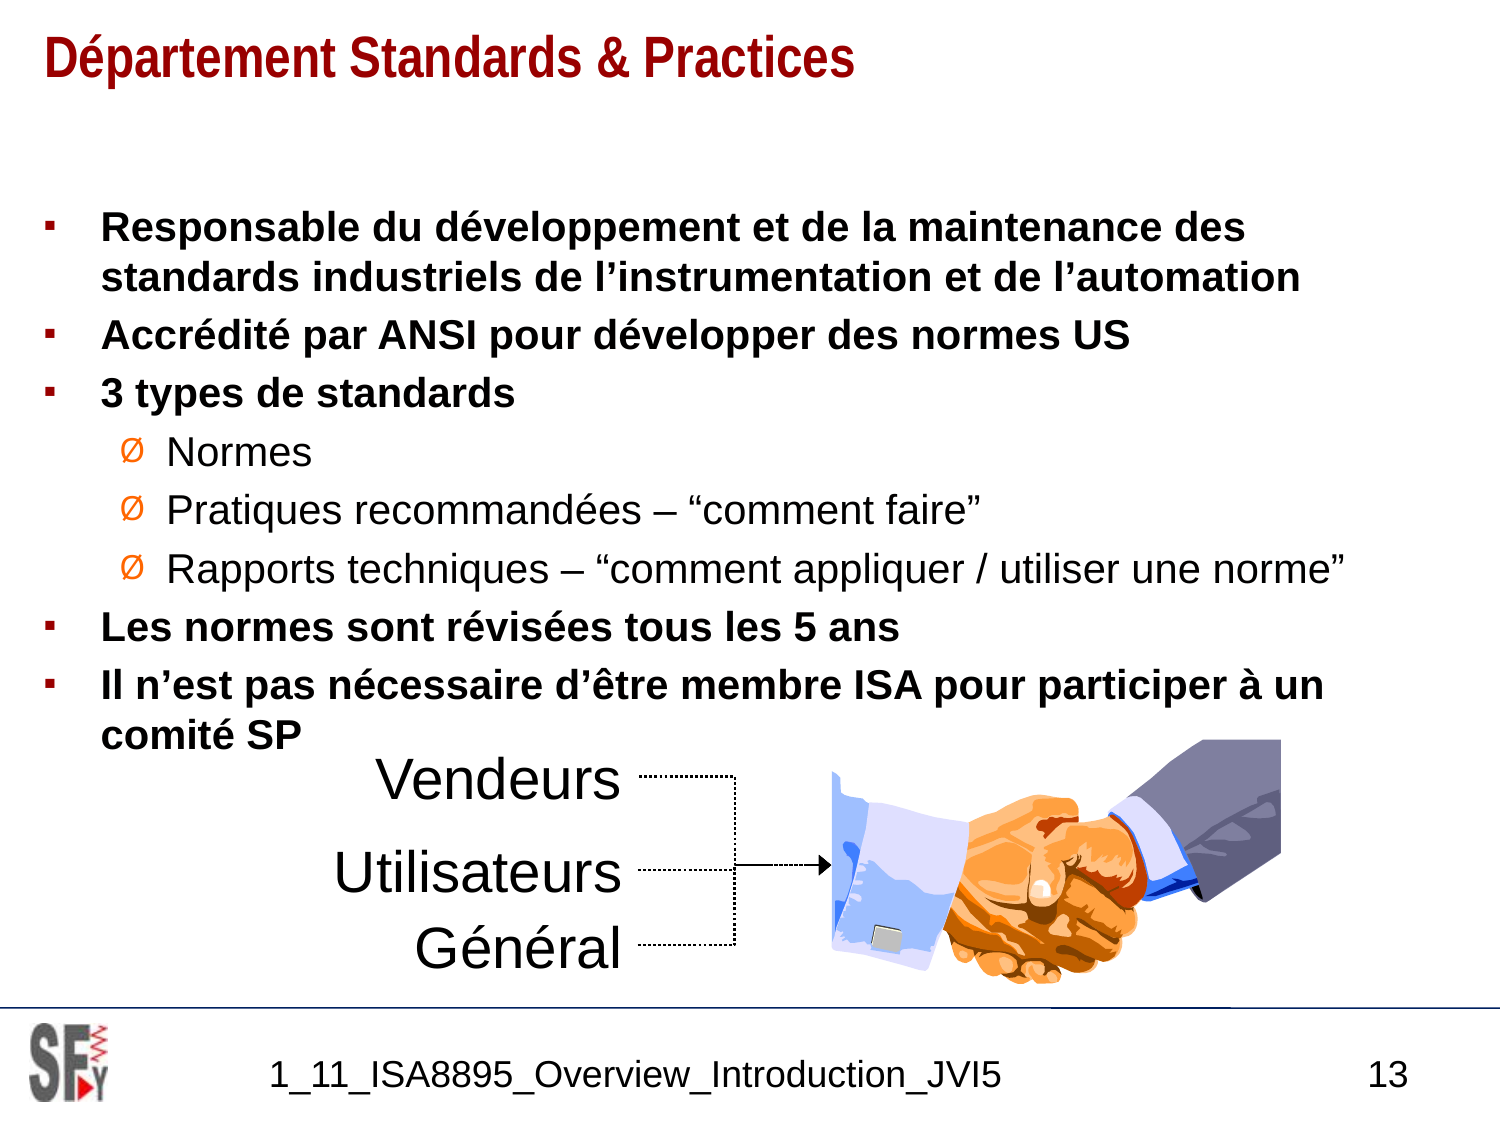

# Département Standards & Practices
Responsable du développement et de la maintenance des standards industriels de l’instrumentation et de l’automation
Accrédité par ANSI pour développer des normes US
3 types de standards
Normes
Pratiques recommandées – “comment faire”
Rapports techniques – “comment appliquer / utiliser une norme”
Les normes sont révisées tous les 5 ans
Il n’est pas nécessaire d’être membre ISA pour participer à un comité SP
Vendeurs
Utilisateurs
Général
1_11_ISA8895_Overview_Introduction_JVI5